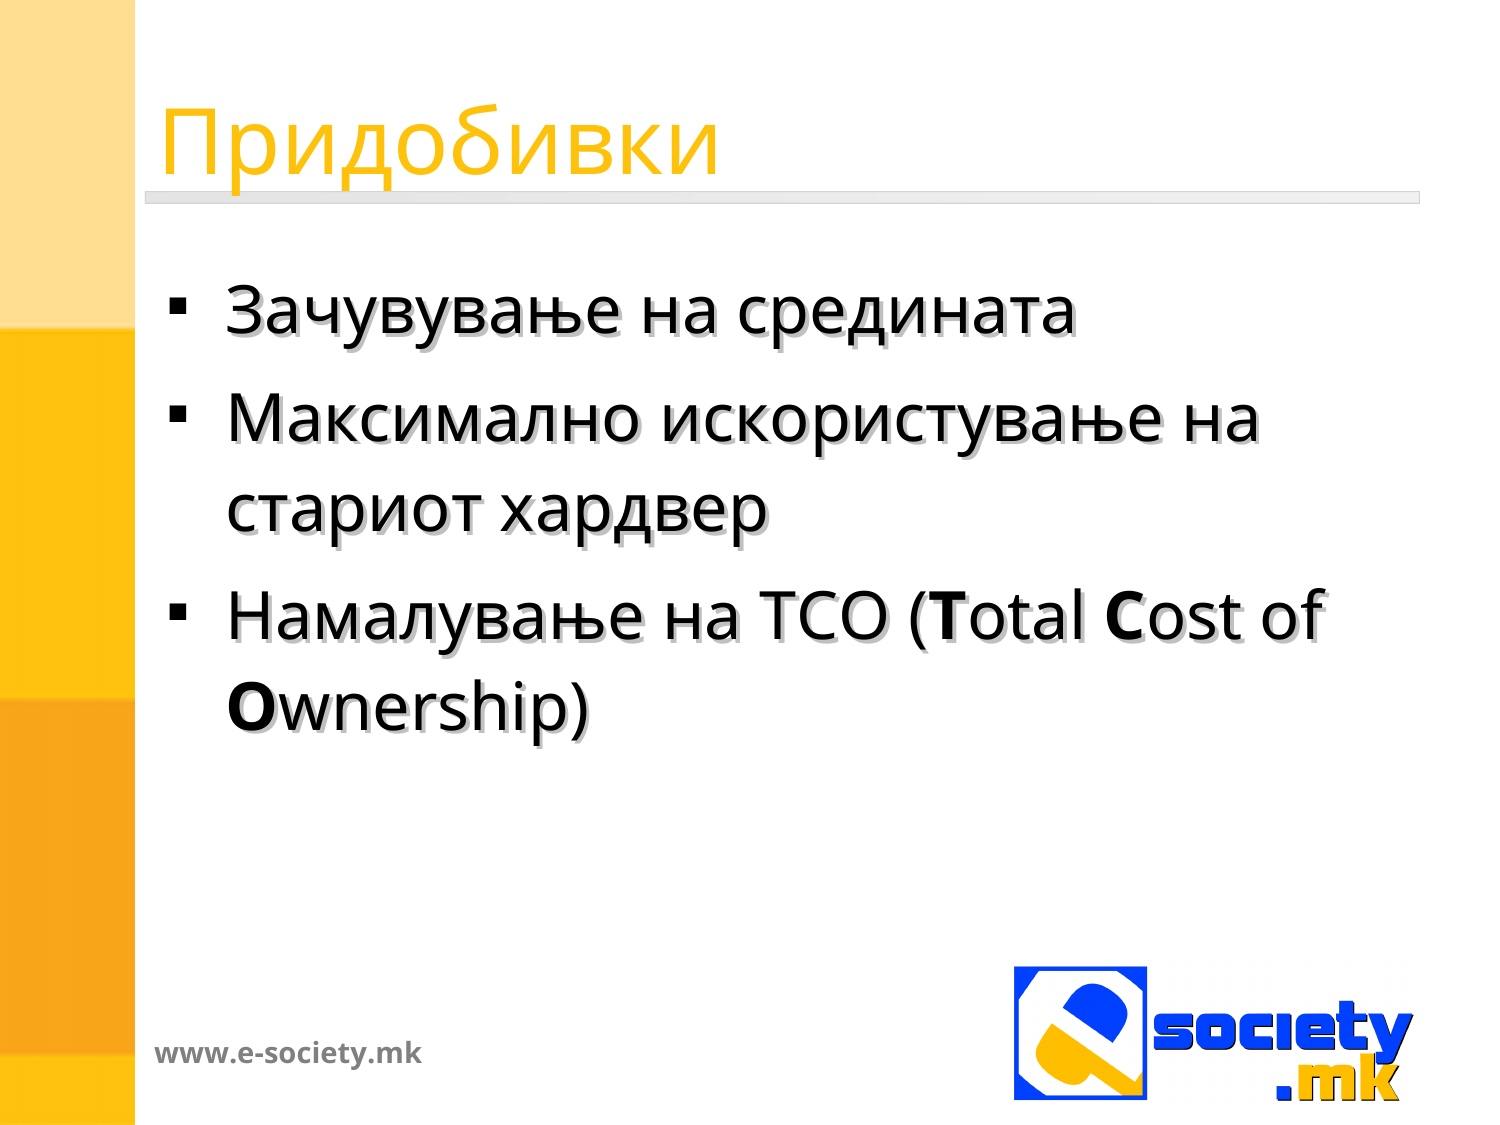

# Придобивки
Зачувување на средината
Максимално искористување на стариот хардвер
Намалување на TCO (Total Cost of Ownership)